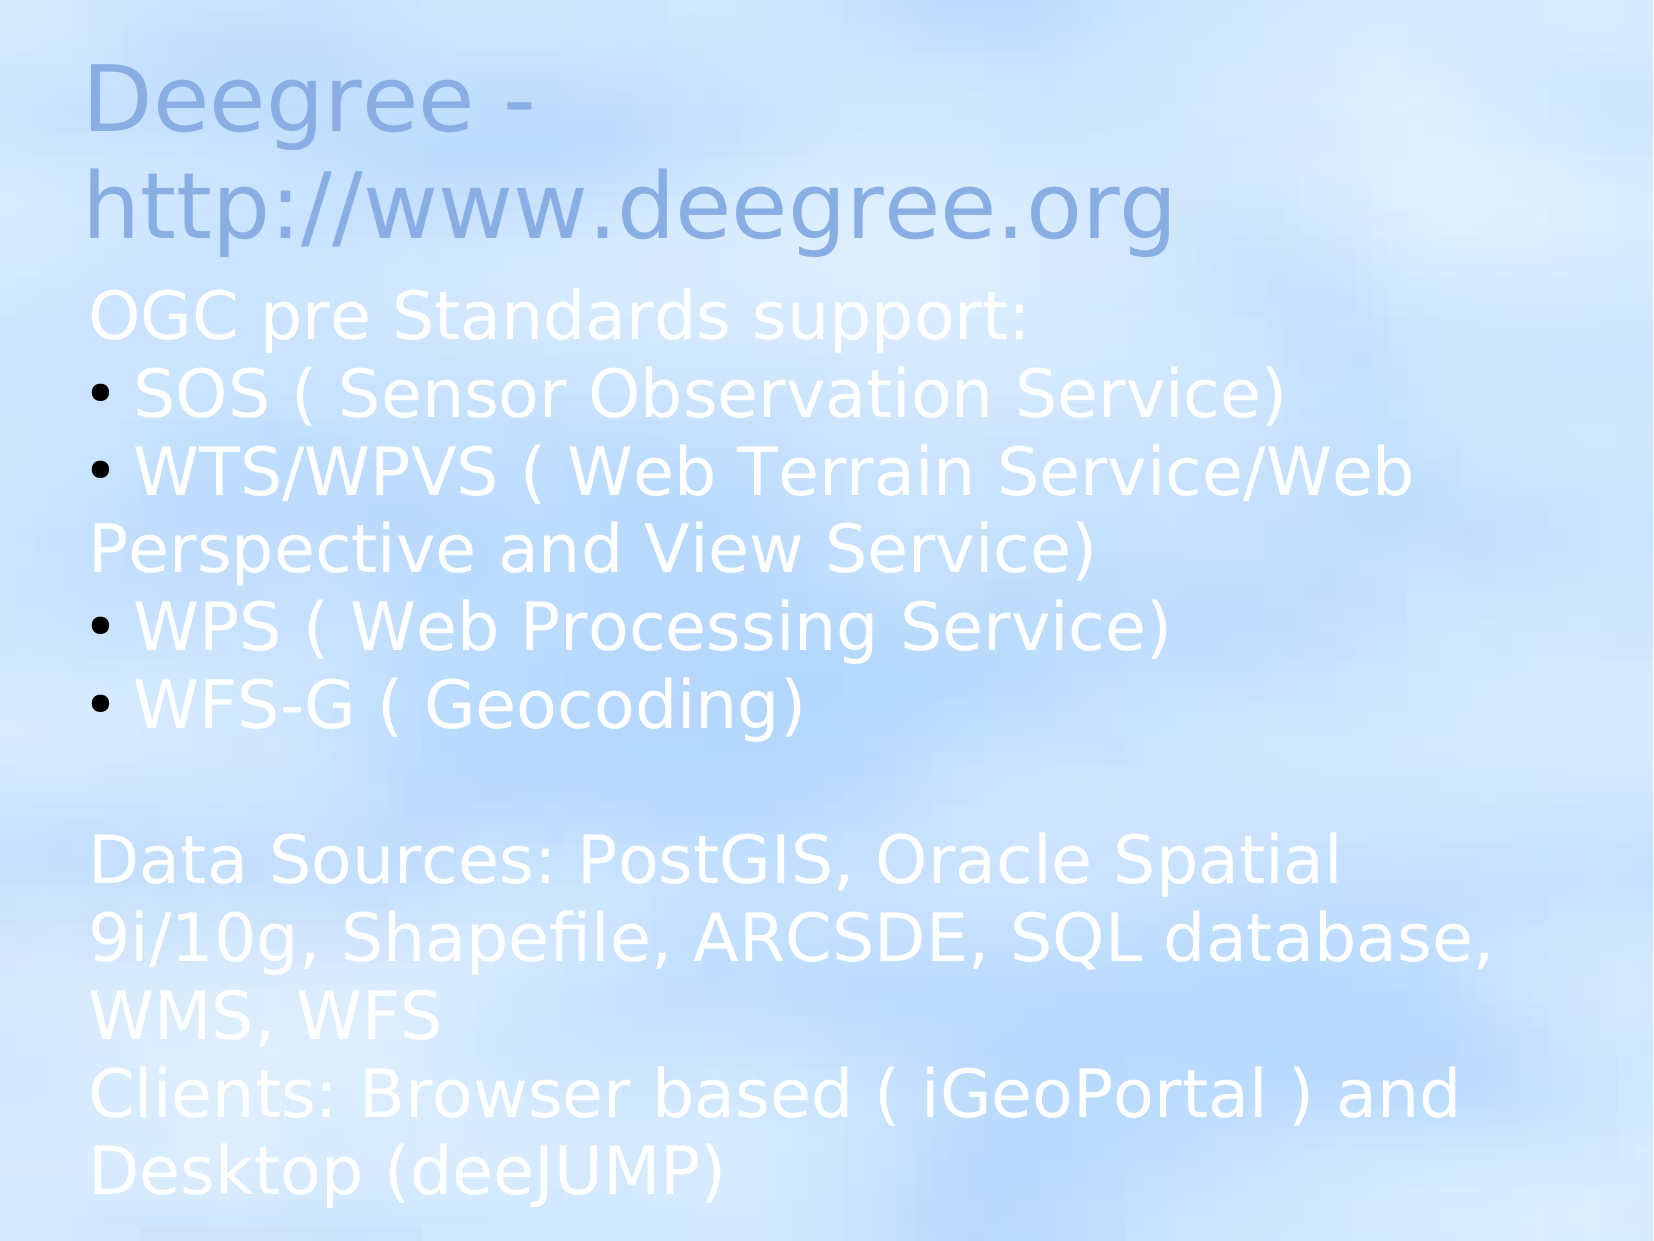

# Deegree - http://www.deegree.org
OGC pre Standards support:
 SOS ( Sensor Observation Service)
 WTS/WPVS ( Web Terrain Service/Web Perspective and View Service)
 WPS ( Web Processing Service)
 WFS-G ( Geocoding)
Data Sources: PostGIS, Oracle Spatial 9i/10g, Shapefile, ARCSDE, SQL database, WMS, WFS
Clients: Browser based ( iGeoPortal ) and Desktop (deeJUMP)